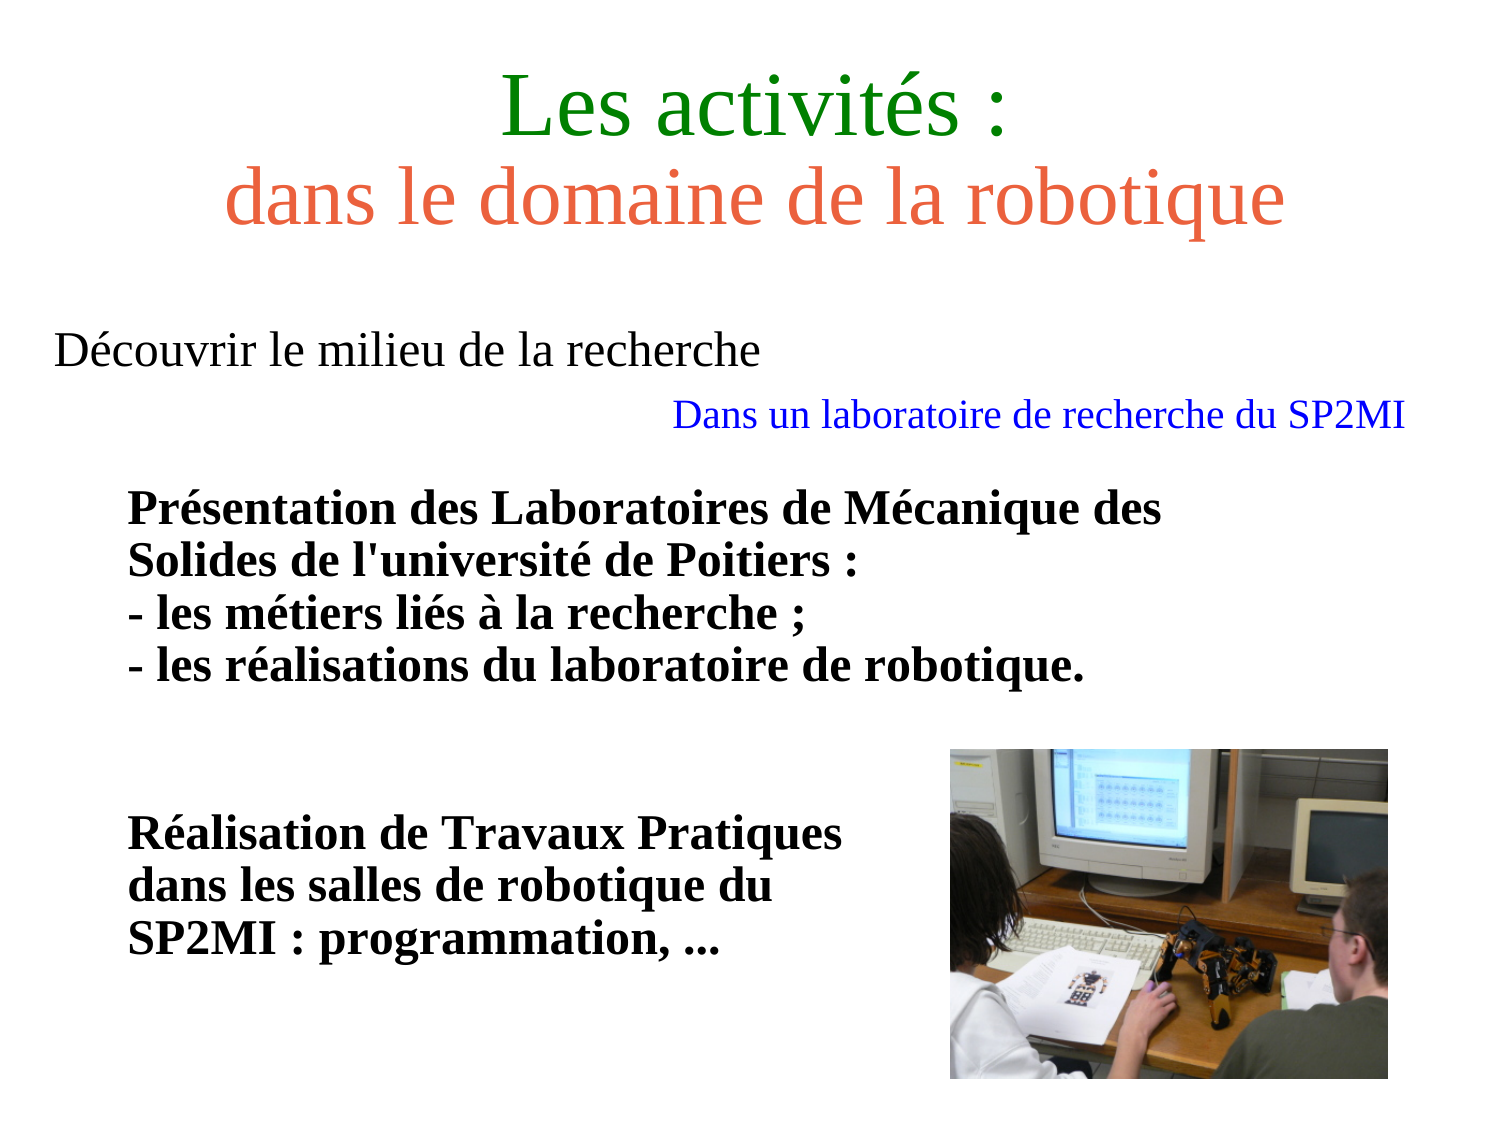

Les activités :
dans le domaine de la robotique
# Découvrir le milieu de la recherche
Dans un laboratoire de recherche du SP2MI
Présentation des Laboratoires de Mécanique des Solides de l'université de Poitiers :
- les métiers liés à la recherche ;
- les réalisations du laboratoire de robotique.
Réalisation de Travaux Pratiques dans les salles de robotique du SP2MI : programmation, ...